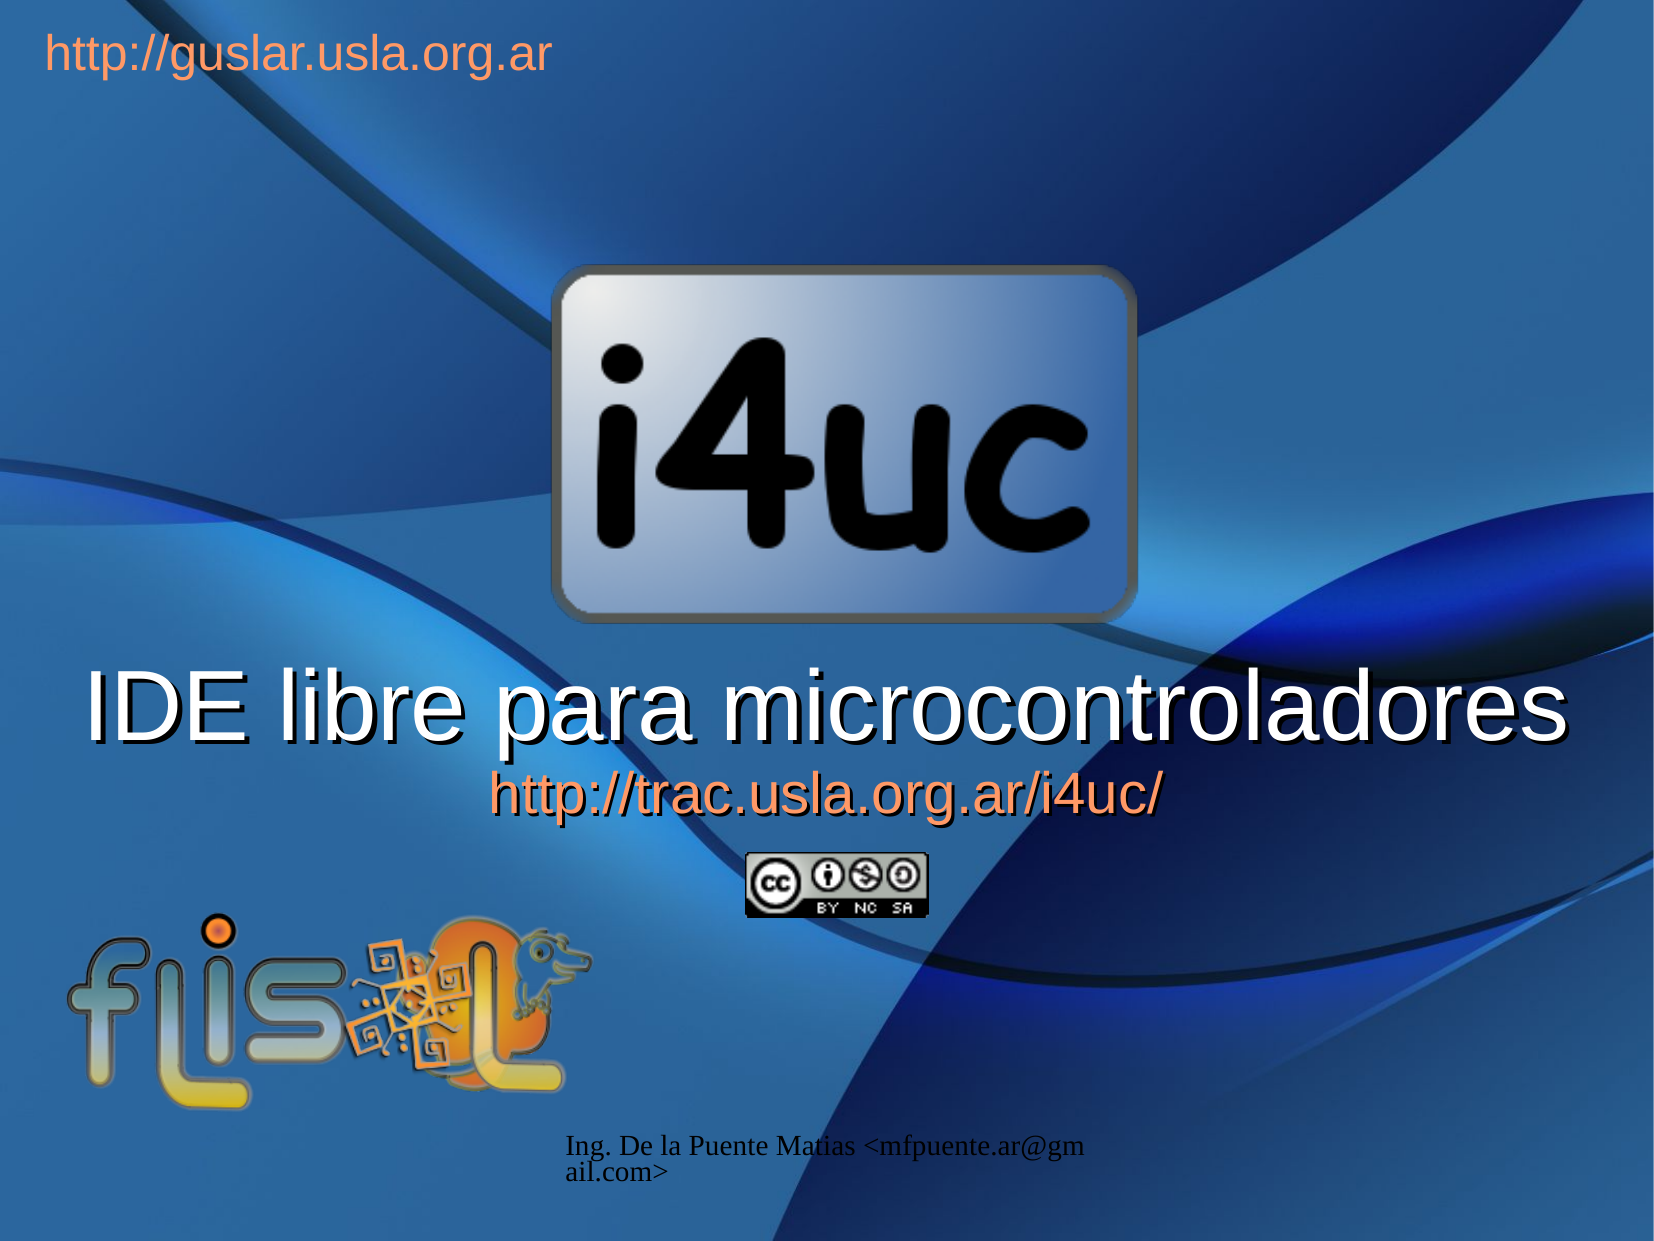

http://guslar.usla.org.ar
# IDE libre para microcontroladores
http://trac.usla.org.ar/i4uc/
Ing. De la Puente Matias <mfpuente.ar@gmail.com>